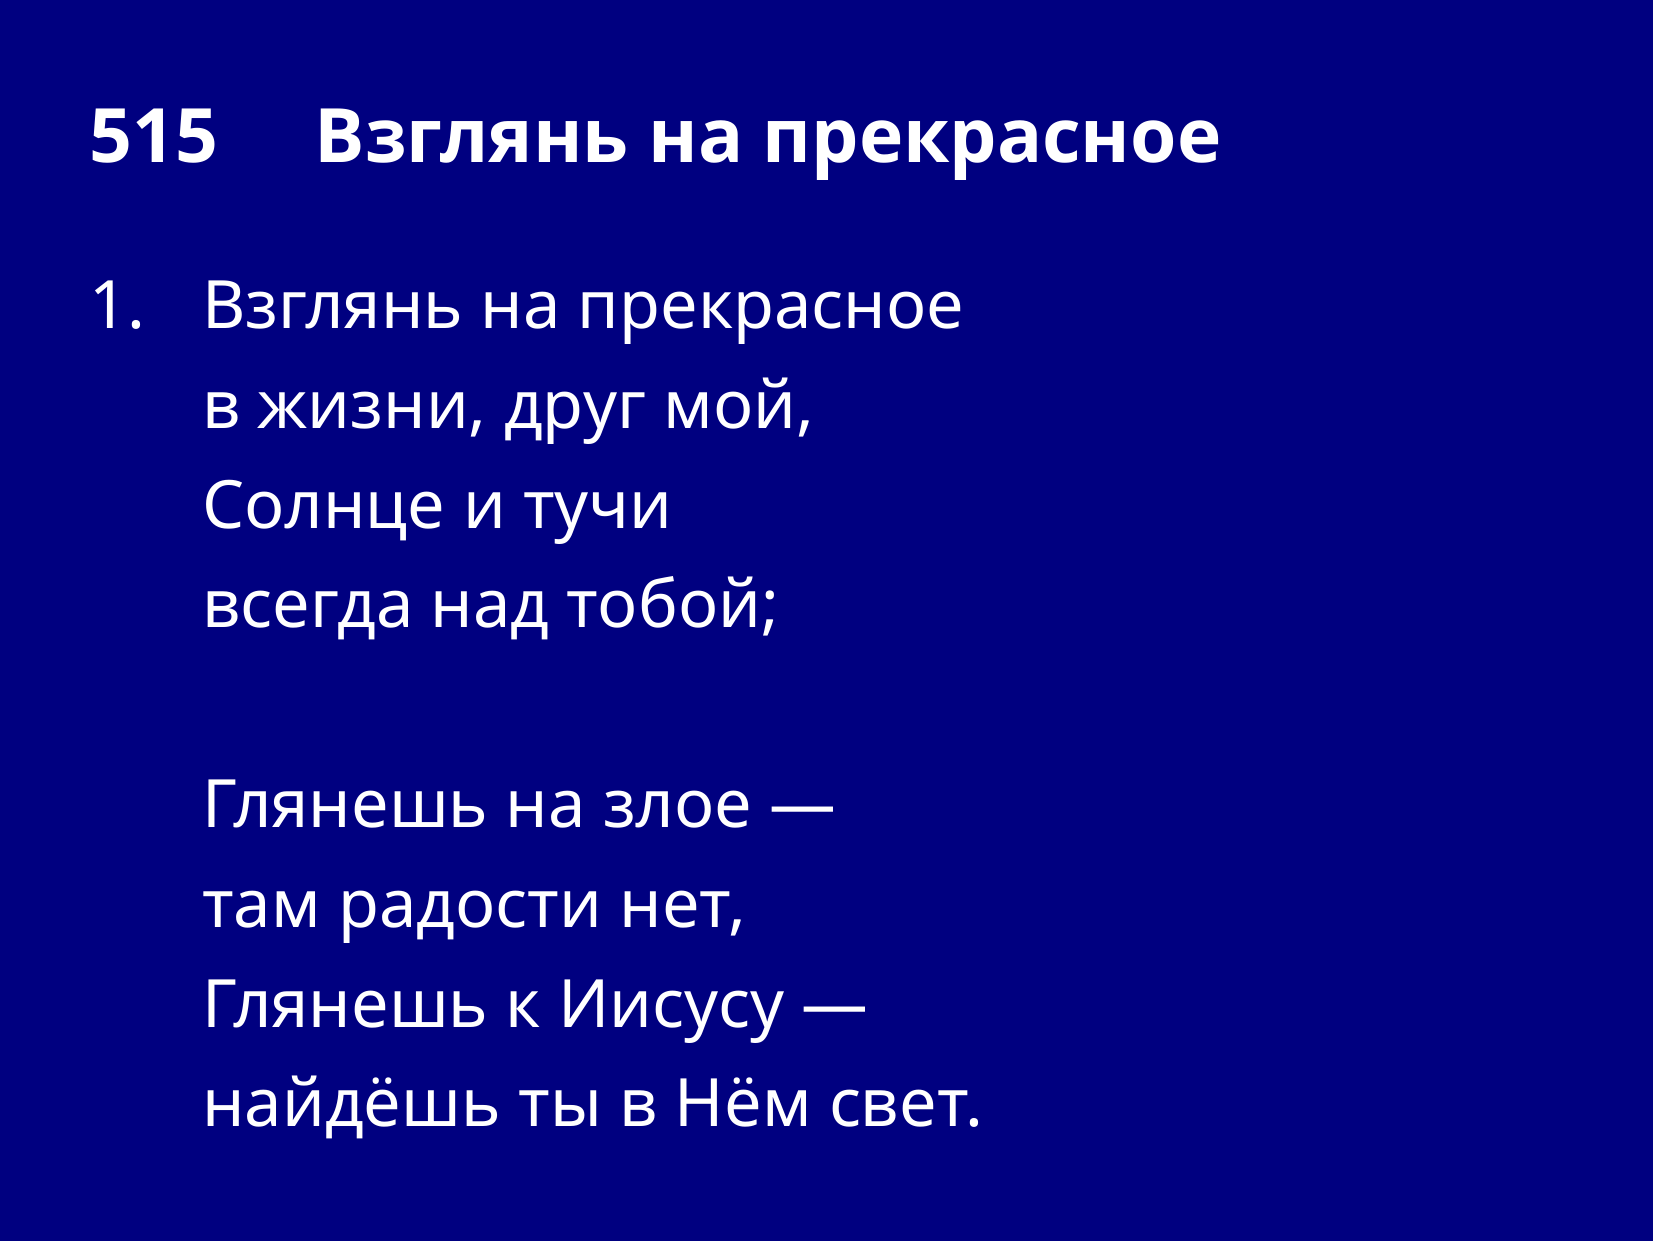

515	Взглянь на прекрасное
1.	Взглянь на прекрасное
	в жизни, друг мой,
	Солнце и тучи
	всегда над тобой;
	Глянешь на злое —
	там радости нет,
	Глянешь к Иисусу —
	найдёшь ты в Нём свет.